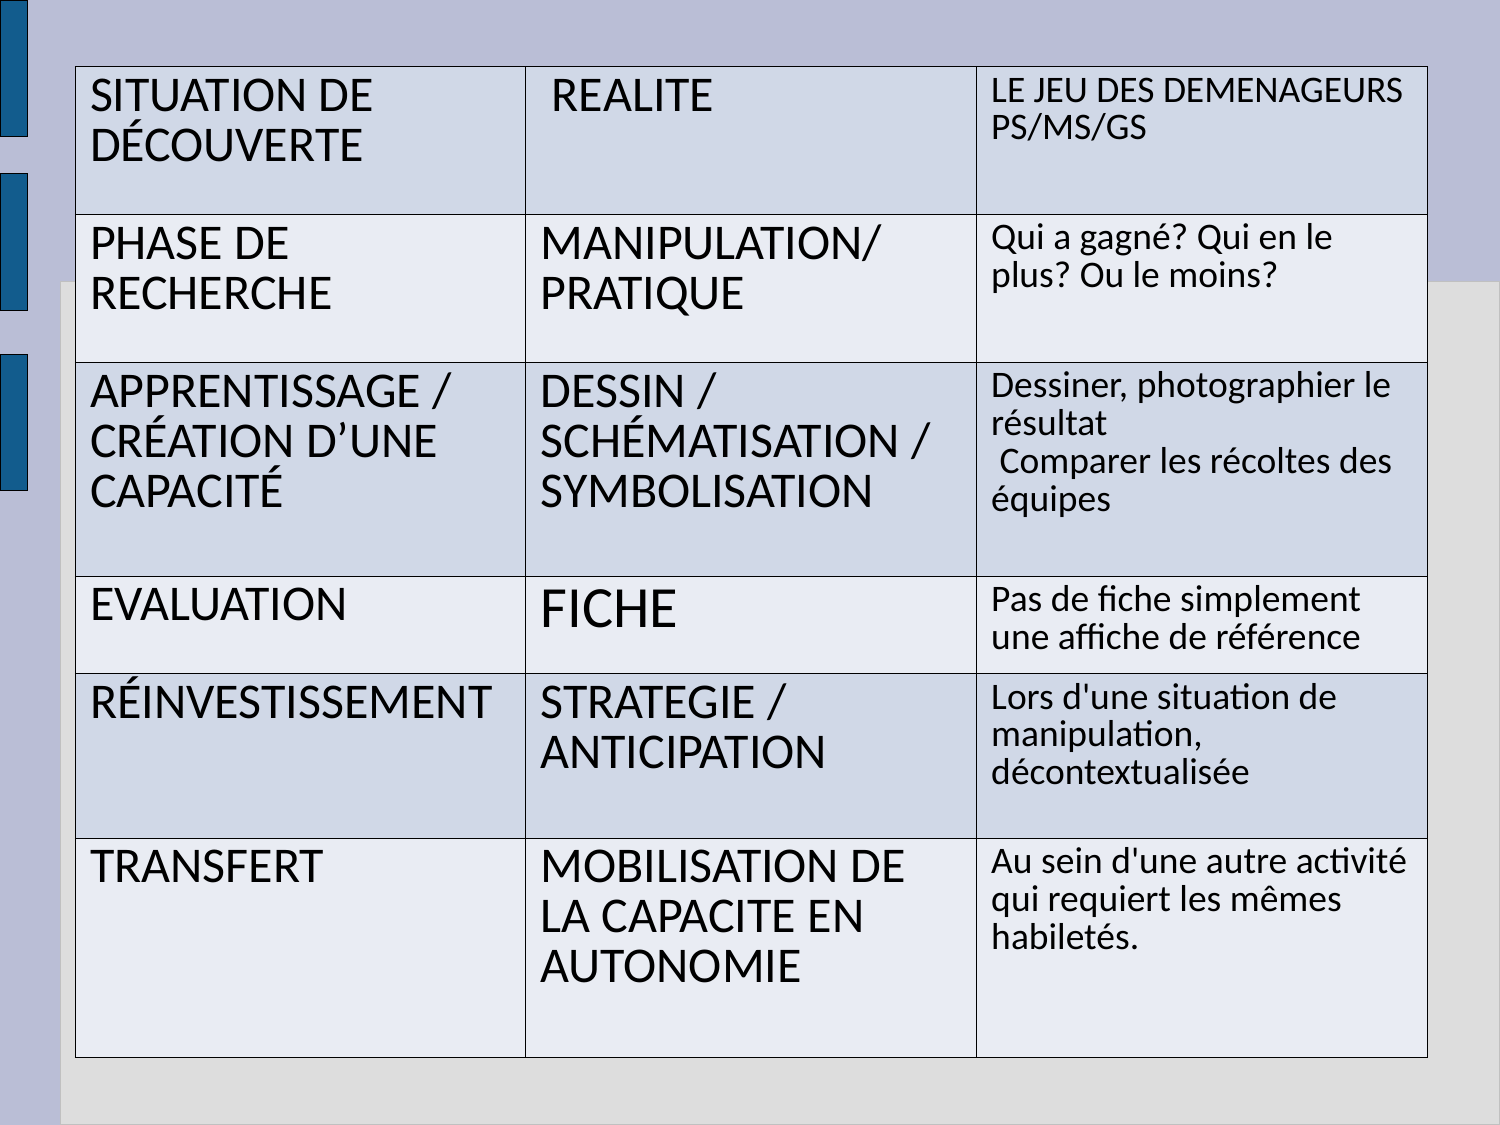

#
| SITUATION DE DÉCOUVERTE | REALITE | LE JEU DES DEMENAGEURS PS/MS/GS |
| --- | --- | --- |
| PHASE DE RECHERCHE | MANIPULATION/ PRATIQUE | Qui a gagné? Qui en le plus? Ou le moins? |
| APPRENTISSAGE / CRÉATION D’UNE CAPACITÉ | DESSIN / SCHÉMATISATION / SYMBOLISATION | Dessiner, photographier le résultat Comparer les récoltes des équipes |
| EVALUATION | FICHE | Pas de fiche simplement une affiche de référence |
| RÉINVESTISSEMENT | STRATEGIE / ANTICIPATION | Lors d'une situation de manipulation, décontextualisée |
| TRANSFERT | MOBILISATION DE LA CAPACITE EN AUTONOMIE | Au sein d'une autre activité qui requiert les mêmes habiletés. |